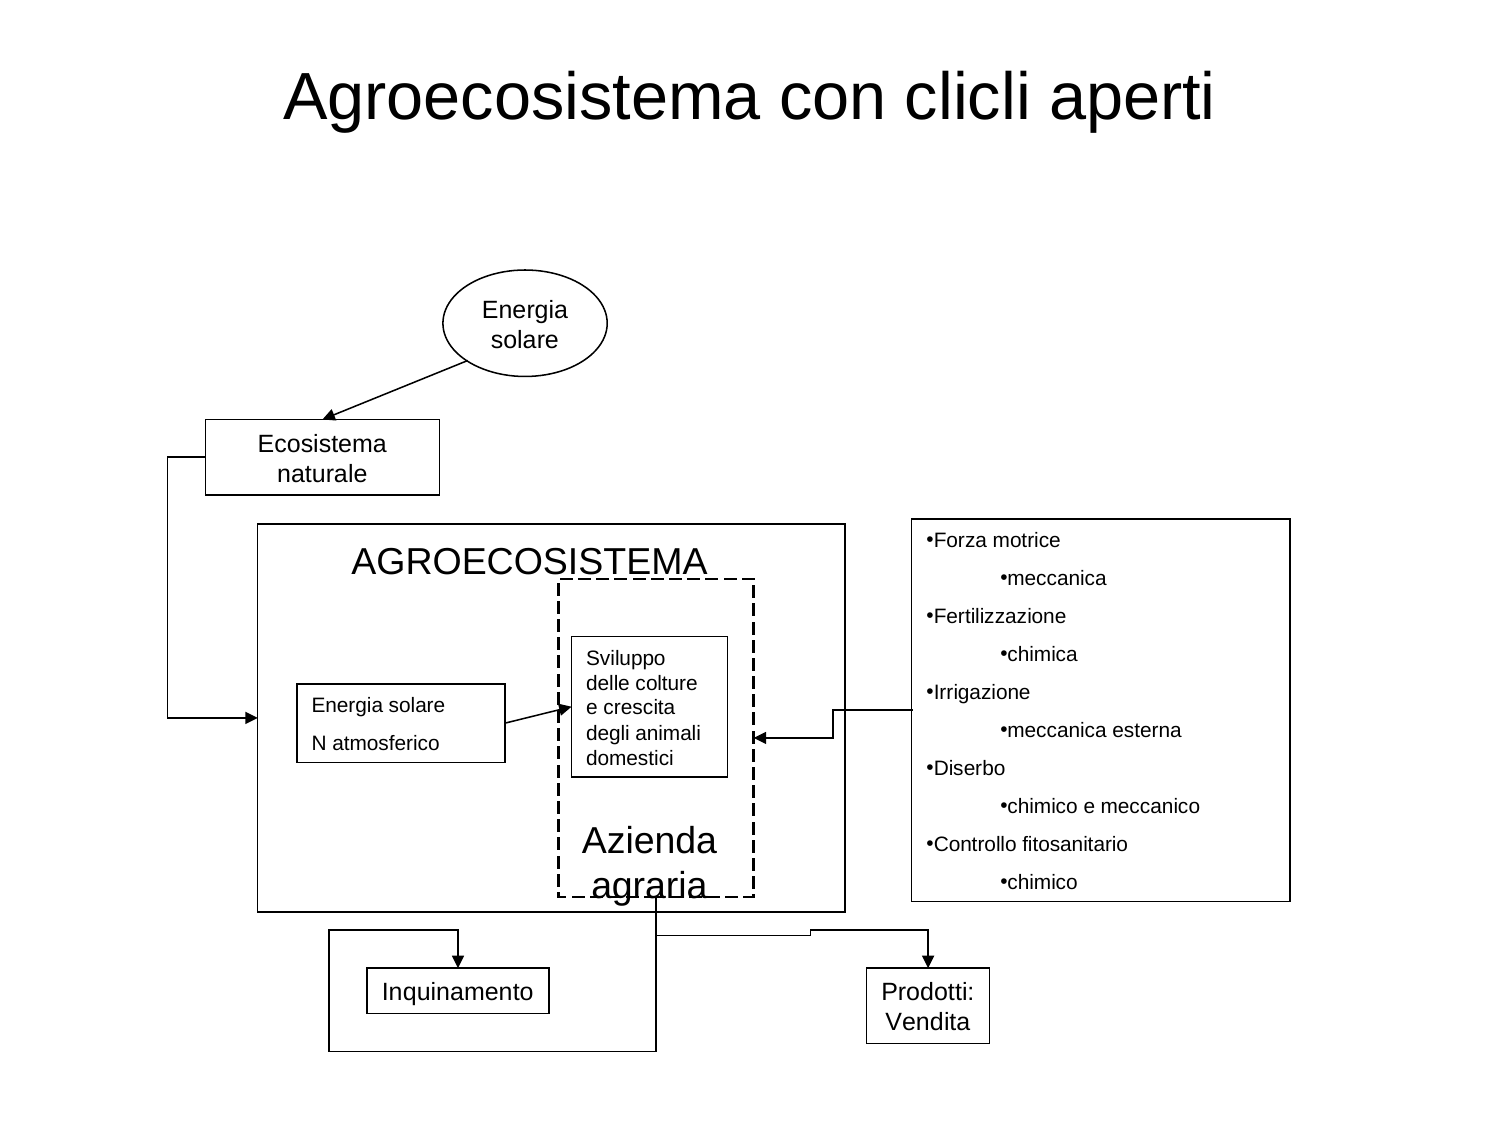

# Agroecosistema con clicli aperti
Energia
solare
Ecosistema naturale
Forza motrice
meccanica
Fertilizzazione
chimica
Irrigazione
meccanica esterna
Diserbo
chimico e meccanico
Controllo fitosanitario
chimico
AGROECOSISTEMA
Sviluppo delle colture e crescita degli animali domestici
Energia solare
N atmosferico
Azienda
agraria
Inquinamento
Prodotti:
Vendita